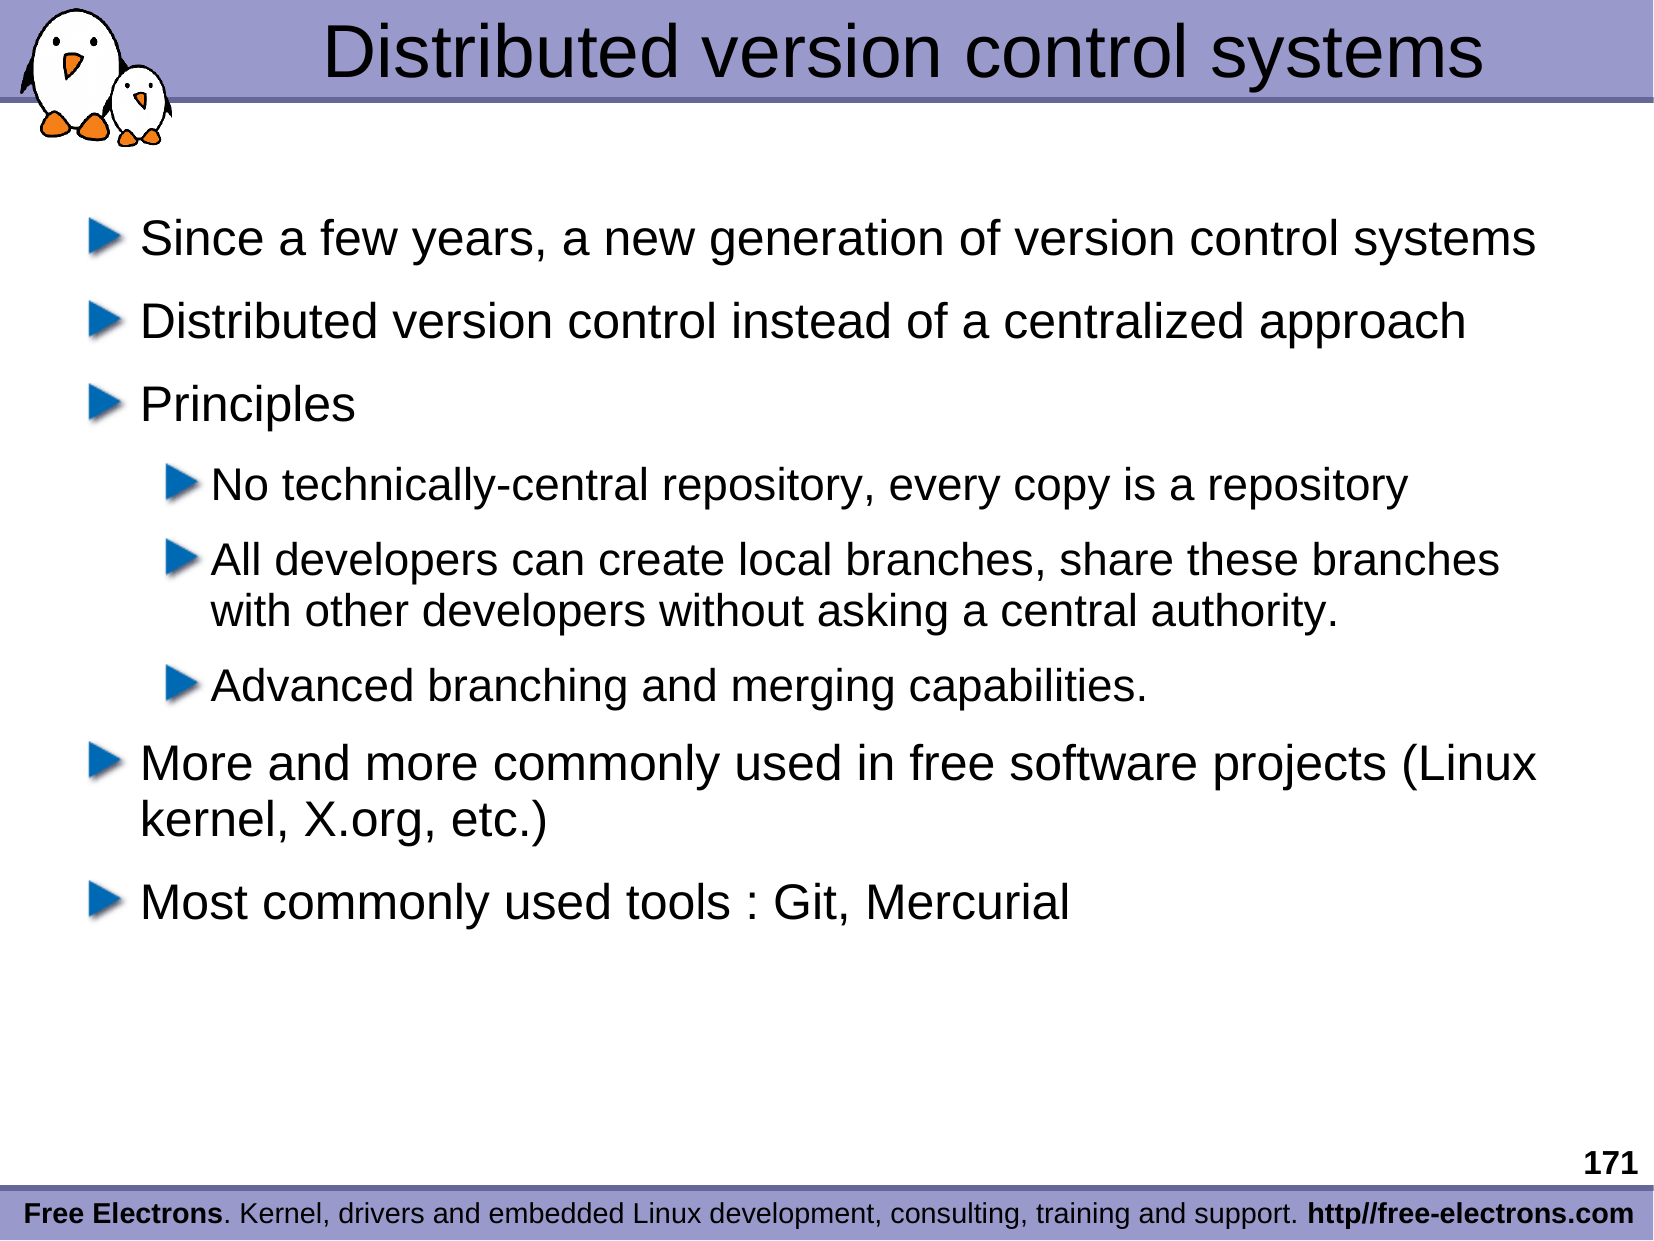

# Distributed version control systems
Since a few years, a new generation of version control systems
Distributed version control instead of a centralized approach
Principles
No technically-central repository, every copy is a repository
All developers can create local branches, share these branches with other developers without asking a central authority.
Advanced branching and merging capabilities.
More and more commonly used in free software projects (Linux kernel, X.org, etc.)
Most commonly used tools : Git, Mercurial